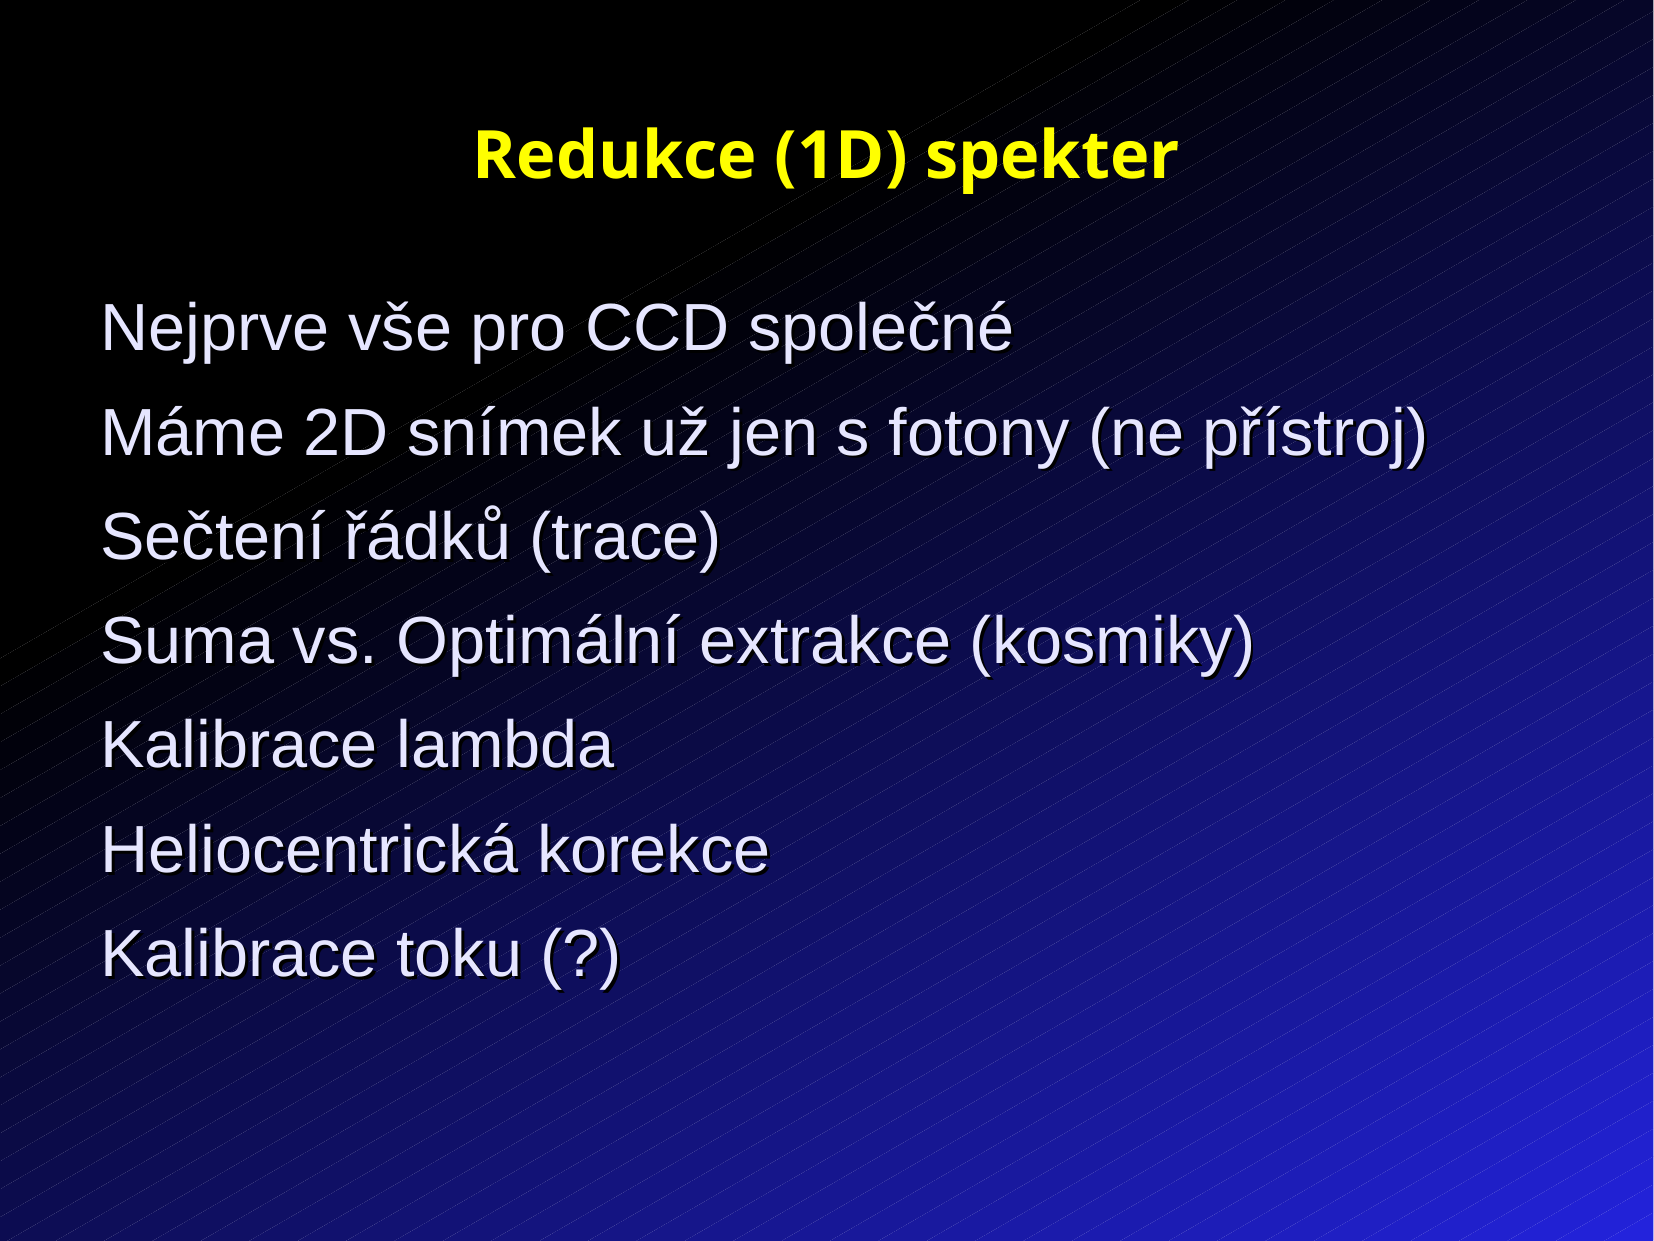

# Redukce (1D) spekter
Nejprve vše pro CCD společné
Máme 2D snímek už jen s fotony (ne přístroj)
Sečtení řádků (trace)
Suma vs. Optimální extrakce (kosmiky)
Kalibrace lambda
Heliocentrická korekce
Kalibrace toku (?)